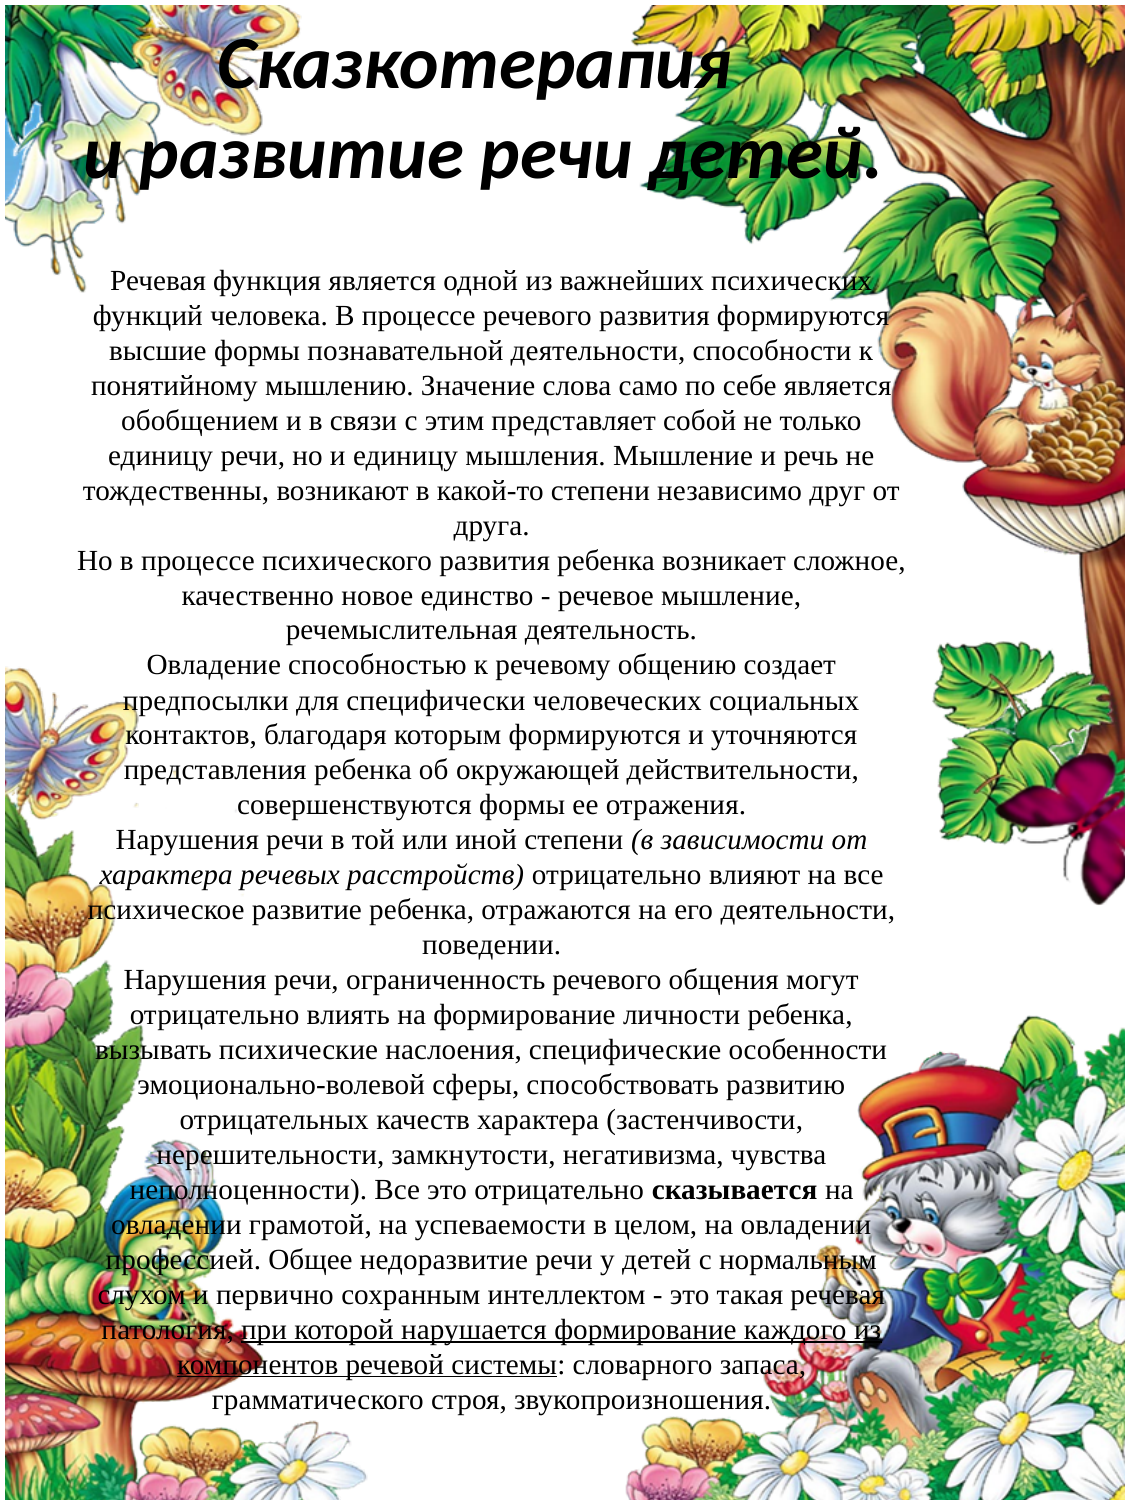

# Сказкотерапия  и развитие речи детей.
Речевая функция является одной из важнейших психических функций человека. В процессе речевого развития формируются высшие формы познавательной деятельности, способности к понятийному мышлению. Значение слова само по себе является обобщением и в связи с этим представляет собой не только единицу речи, но и единицу мышления. Мышление и речь не тождественны, возникают в какой-то степени независимо друг от друга.
Но в процессе психического развития ребенка возникает сложное, качественно новое единство - речевое мышление, речемыслительная деятельность.
Овладение способностью к речевому общению создает предпосылки для специфически человеческих социальных контактов, благодаря которым формируются и уточняются представления ребенка об окружающей действительности, совершенствуются формы ее отражения.
Нарушения речи в той или иной степени (в зависимости от характера речевых расстройств) отрицательно влияют на все психическое развитие ребенка, отражаются на его деятельности, поведении.
Нарушения речи, ограниченность речевого общения могут отрицательно влиять на формирование личности ребенка, вызывать психические наслоения, специфические особенности эмоционально-волевой сферы, способствовать развитию отрицательных качеств характера (застенчивости, нерешительности, замкнутости, негативизма, чувства неполноценности). Все это отрицательно сказывается на овладении грамотой, на успеваемости в целом, на овладении профессией. Общее недоразвитие речи у детей с нормальным слухом и первично сохранным интеллектом - это такая речевая патология, при которой нарушается формирование каждого из компонентов речевой системы: словарного запаса, грамматического строя, звукопроизношения.